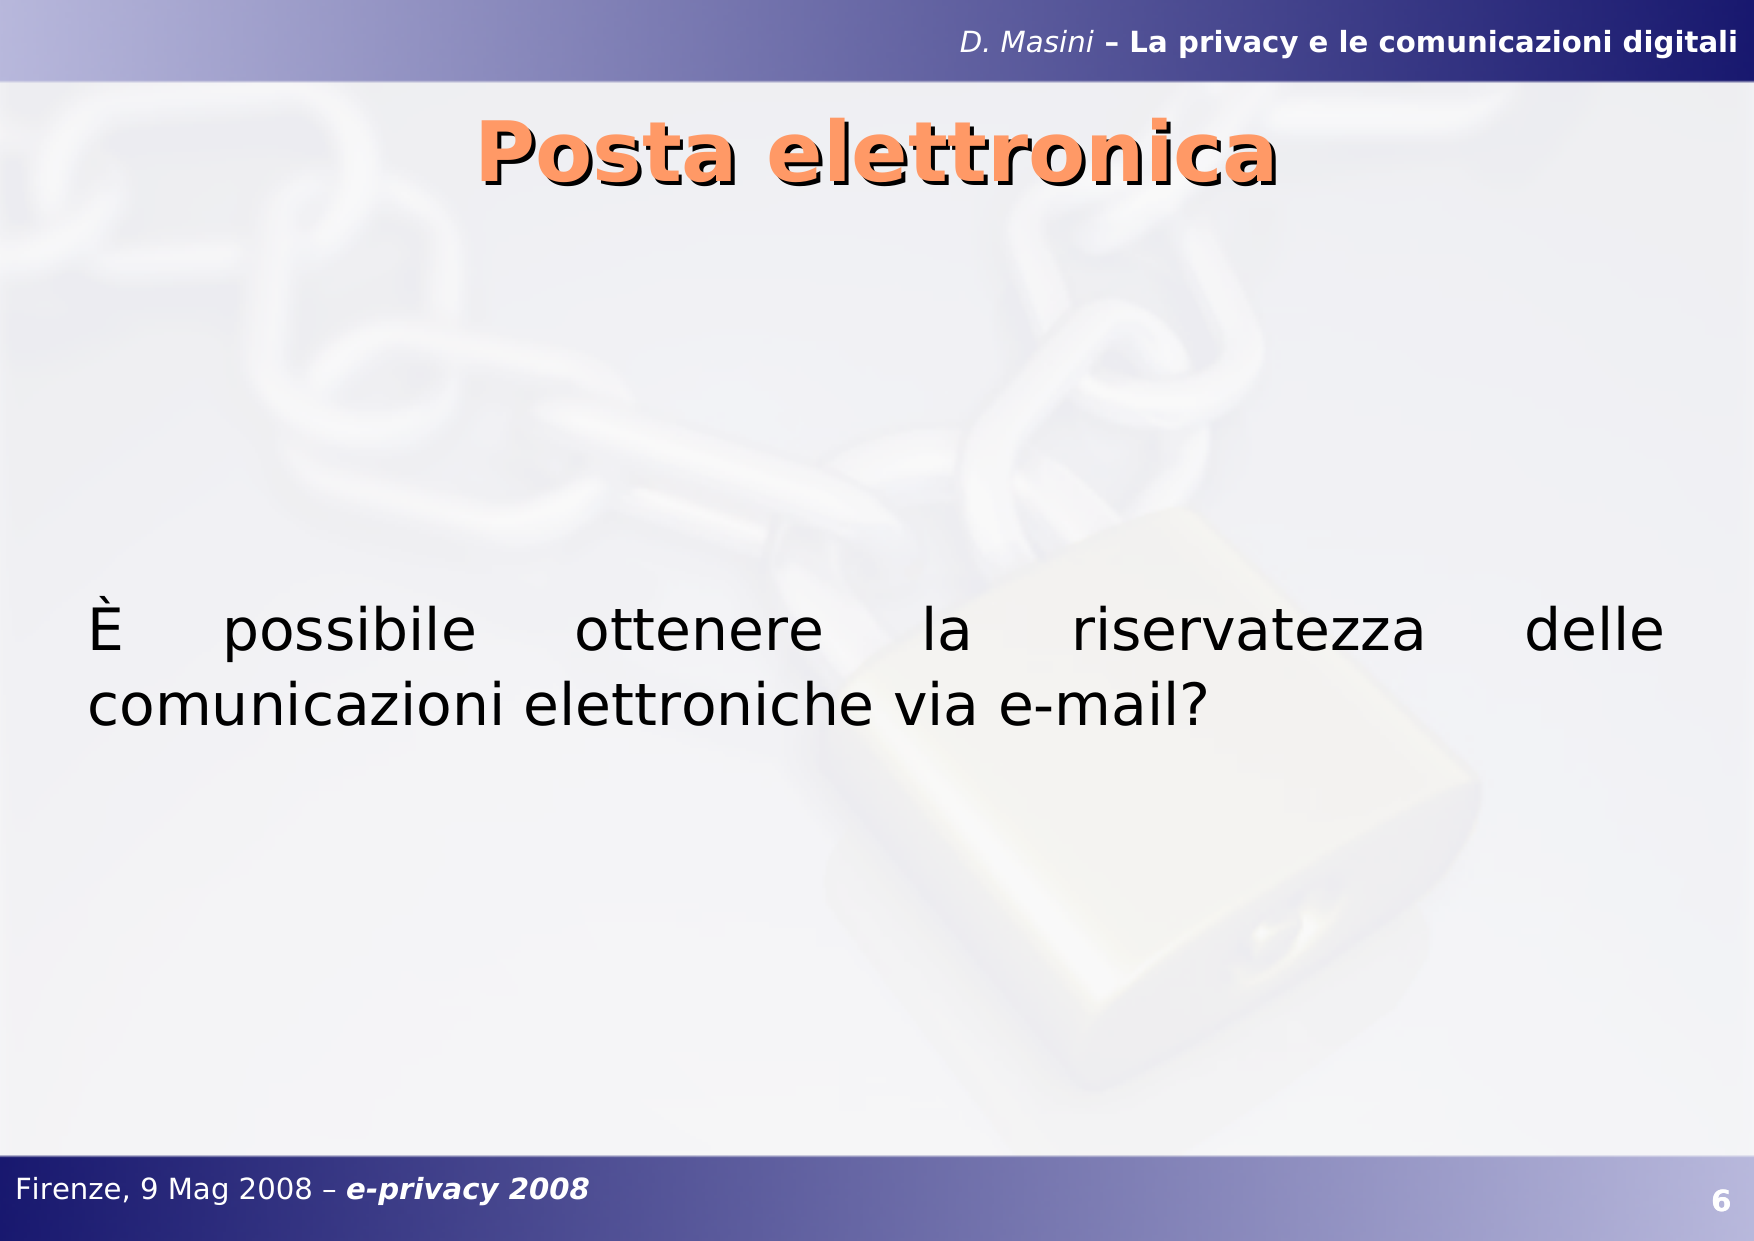

# Posta elettronica
È possibile ottenere la riservatezza delle comunicazioni elettroniche via e-mail?